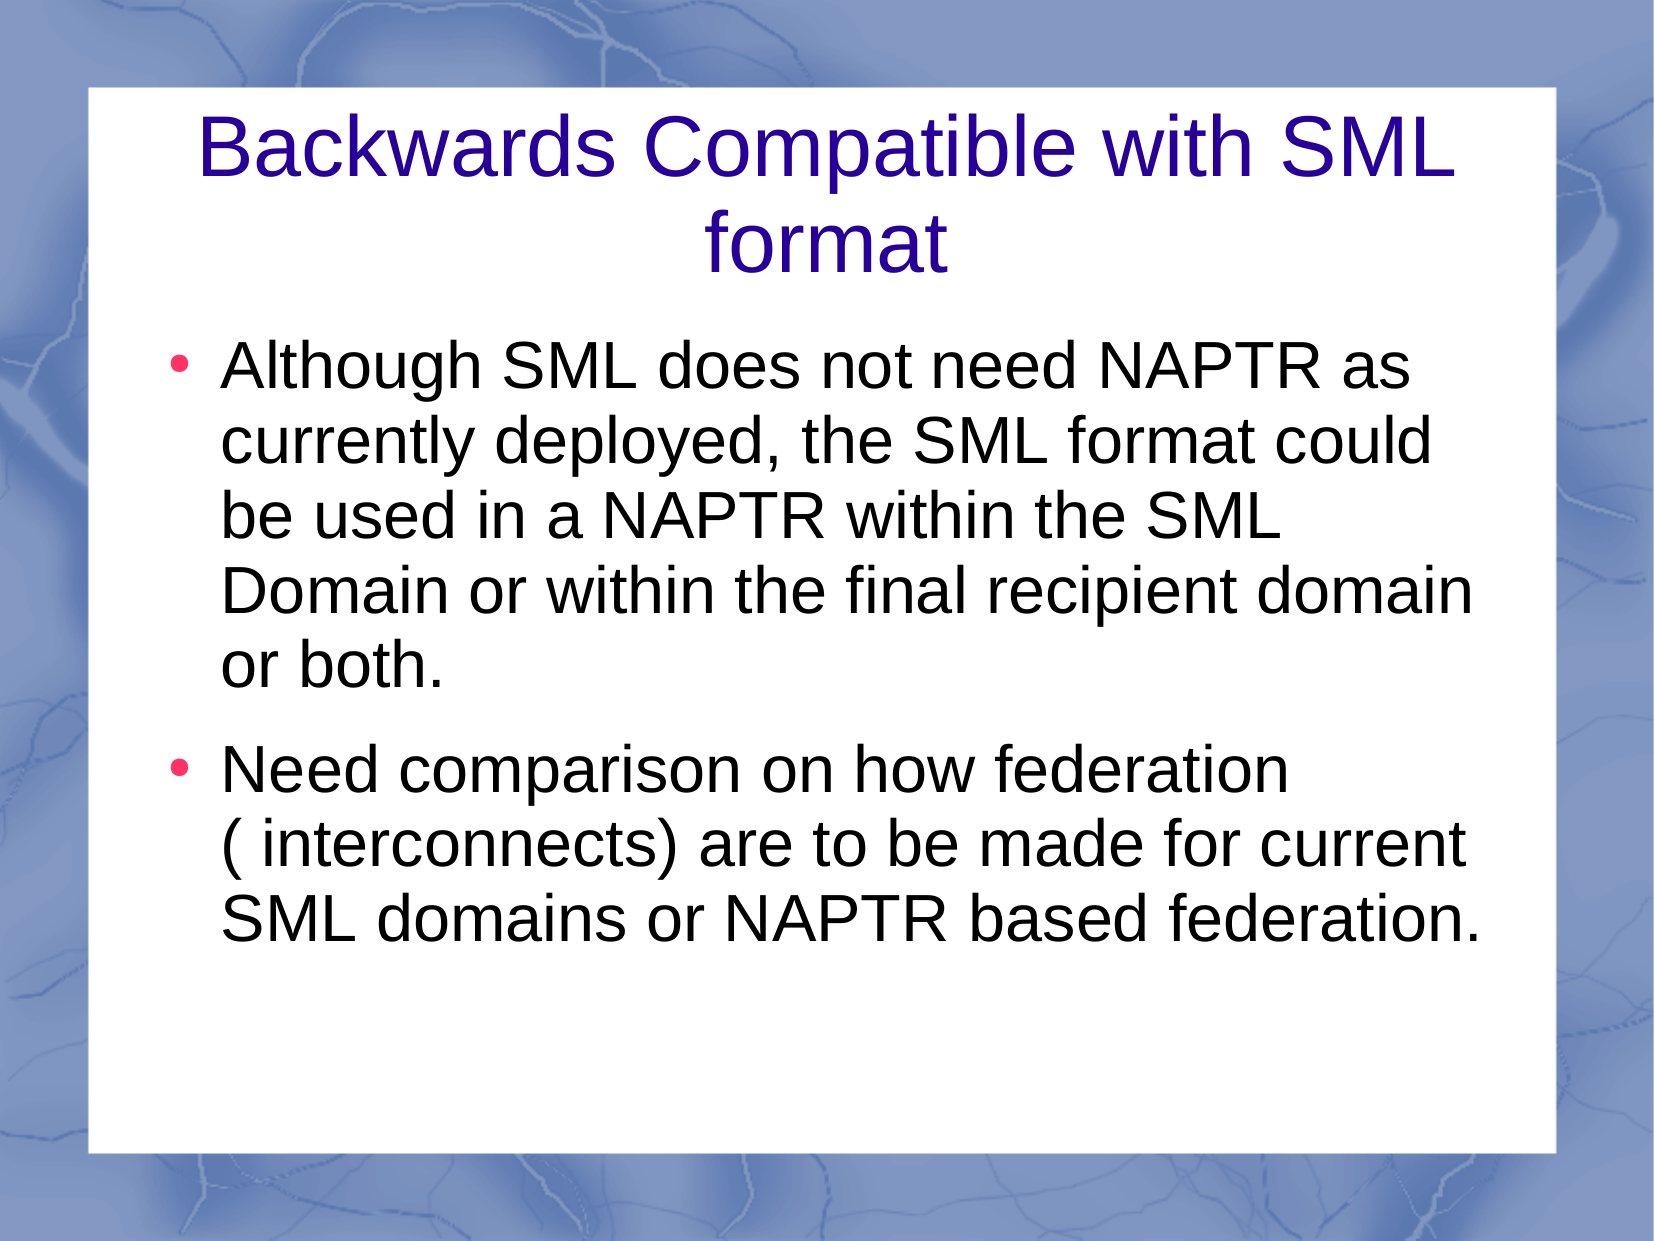

# Backwards Compatible with SML format
Although SML does not need NAPTR as currently deployed, the SML format could be used in a NAPTR within the SML Domain or within the final recipient domain or both.
Need comparison on how federation ( interconnects) are to be made for current SML domains or NAPTR based federation.